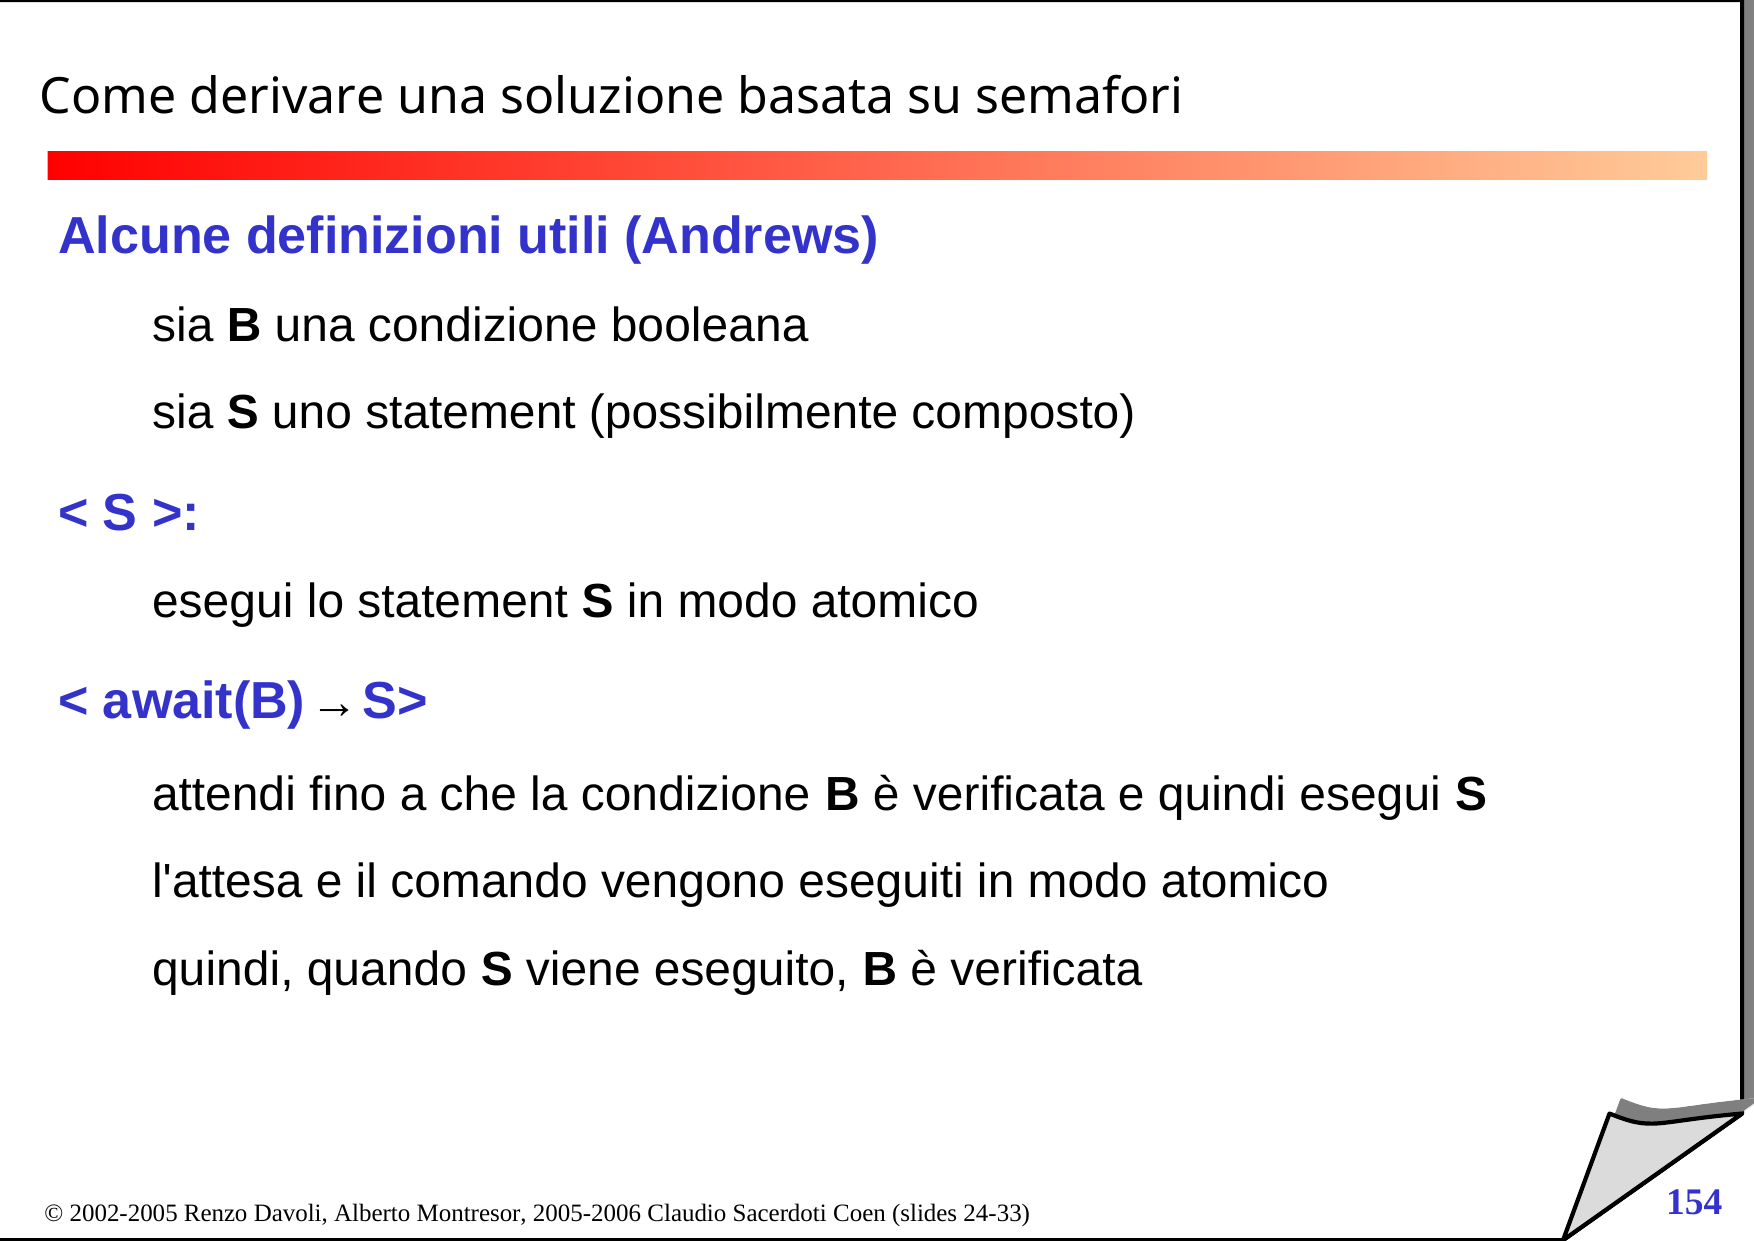

# Come derivare una soluzione basata su semafori
Alcune definizioni utili (Andrews)
sia B una condizione booleana
sia S uno statement (possibilmente composto)
< S >:
esegui lo statement S in modo atomico
< await(B) → S>
attendi fino a che la condizione B è verificata e quindi esegui S
l'attesa e il comando vengono eseguiti in modo atomico
quindi, quando S viene eseguito, B è verificata